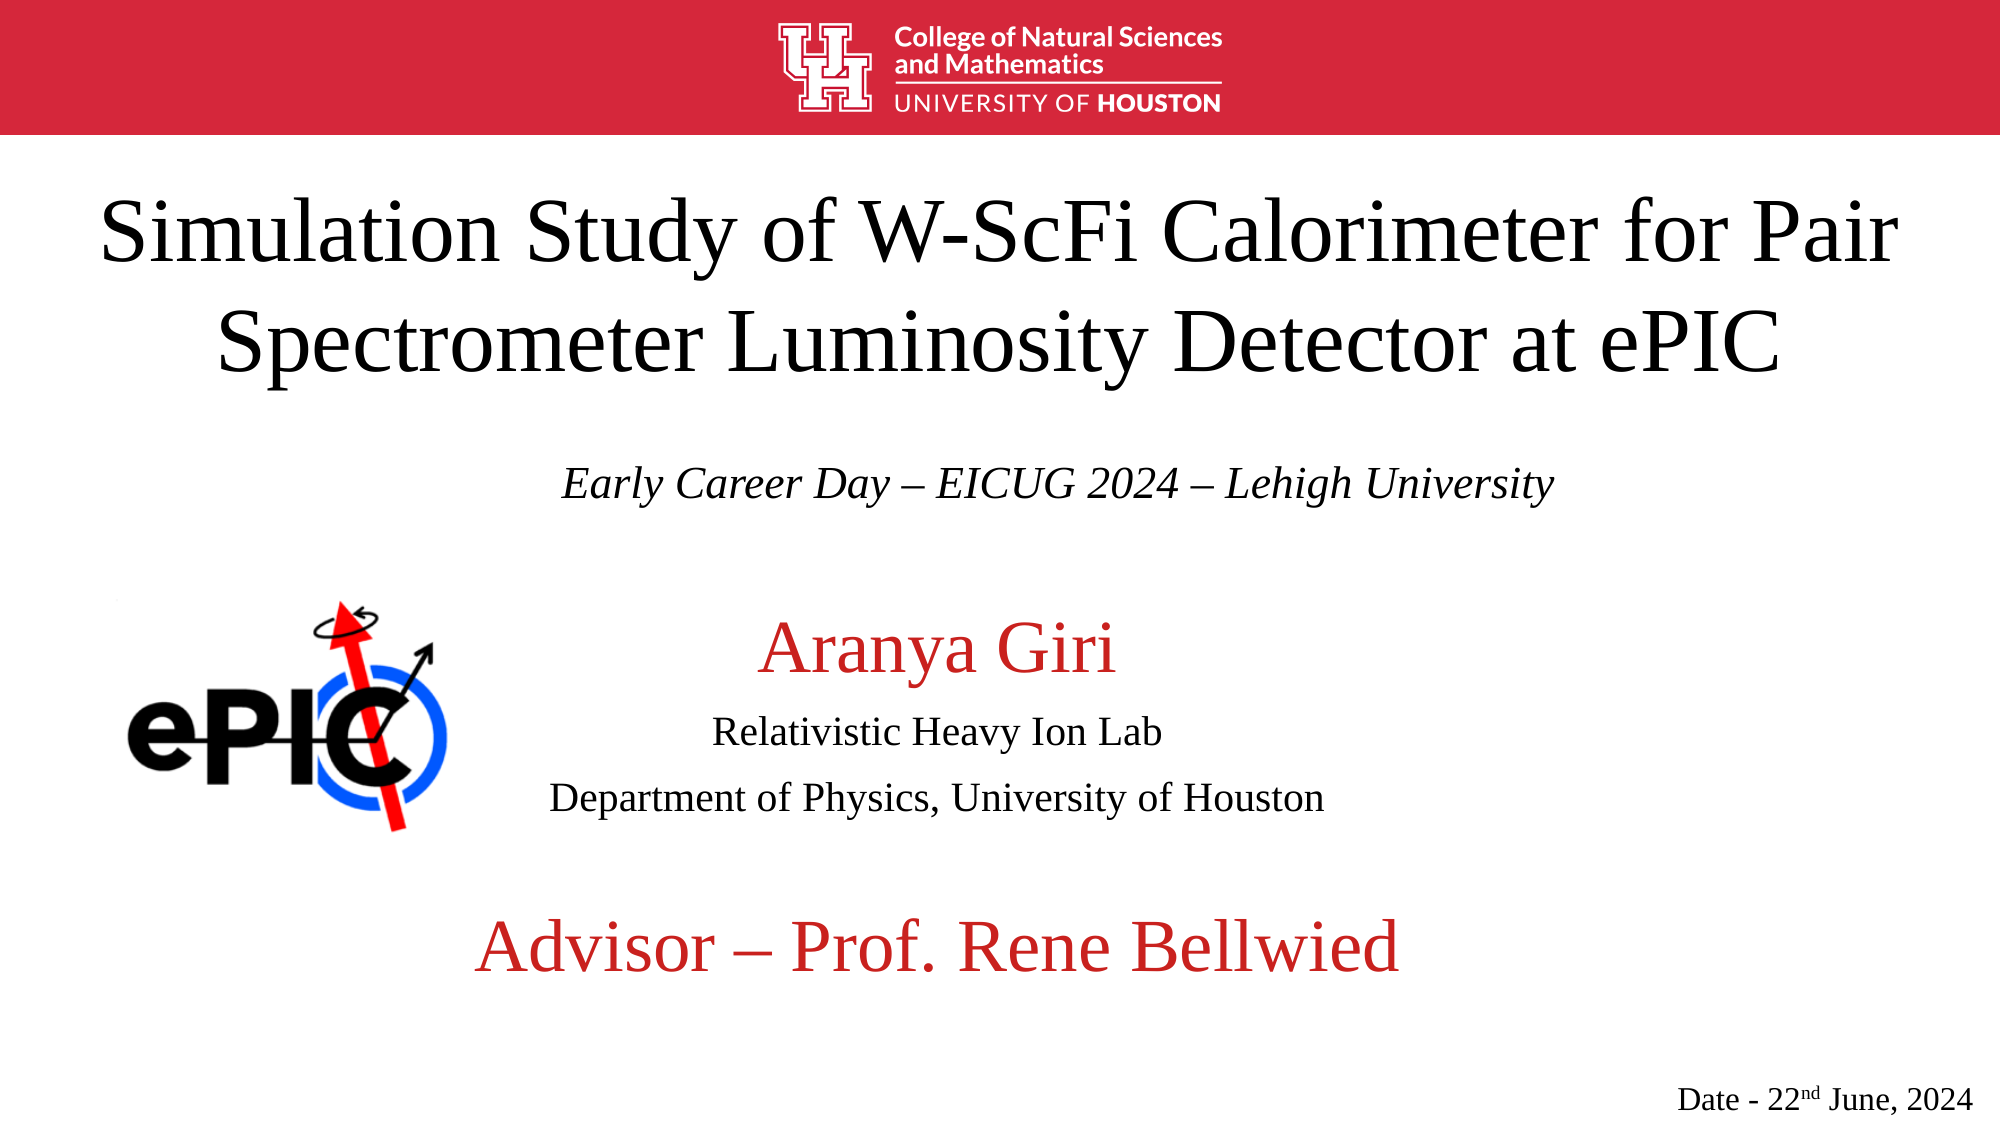

# Simulation Study of W-ScFi Calorimeter for Pair Spectrometer Luminosity Detector at ePIC
Early Career Day – EICUG 2024 – Lehigh University
Aranya Giri
Relativistic Heavy Ion Lab
Department of Physics, University of Houston
Advisor – Prof. Rene Bellwied
Date - 22nd June, 2024